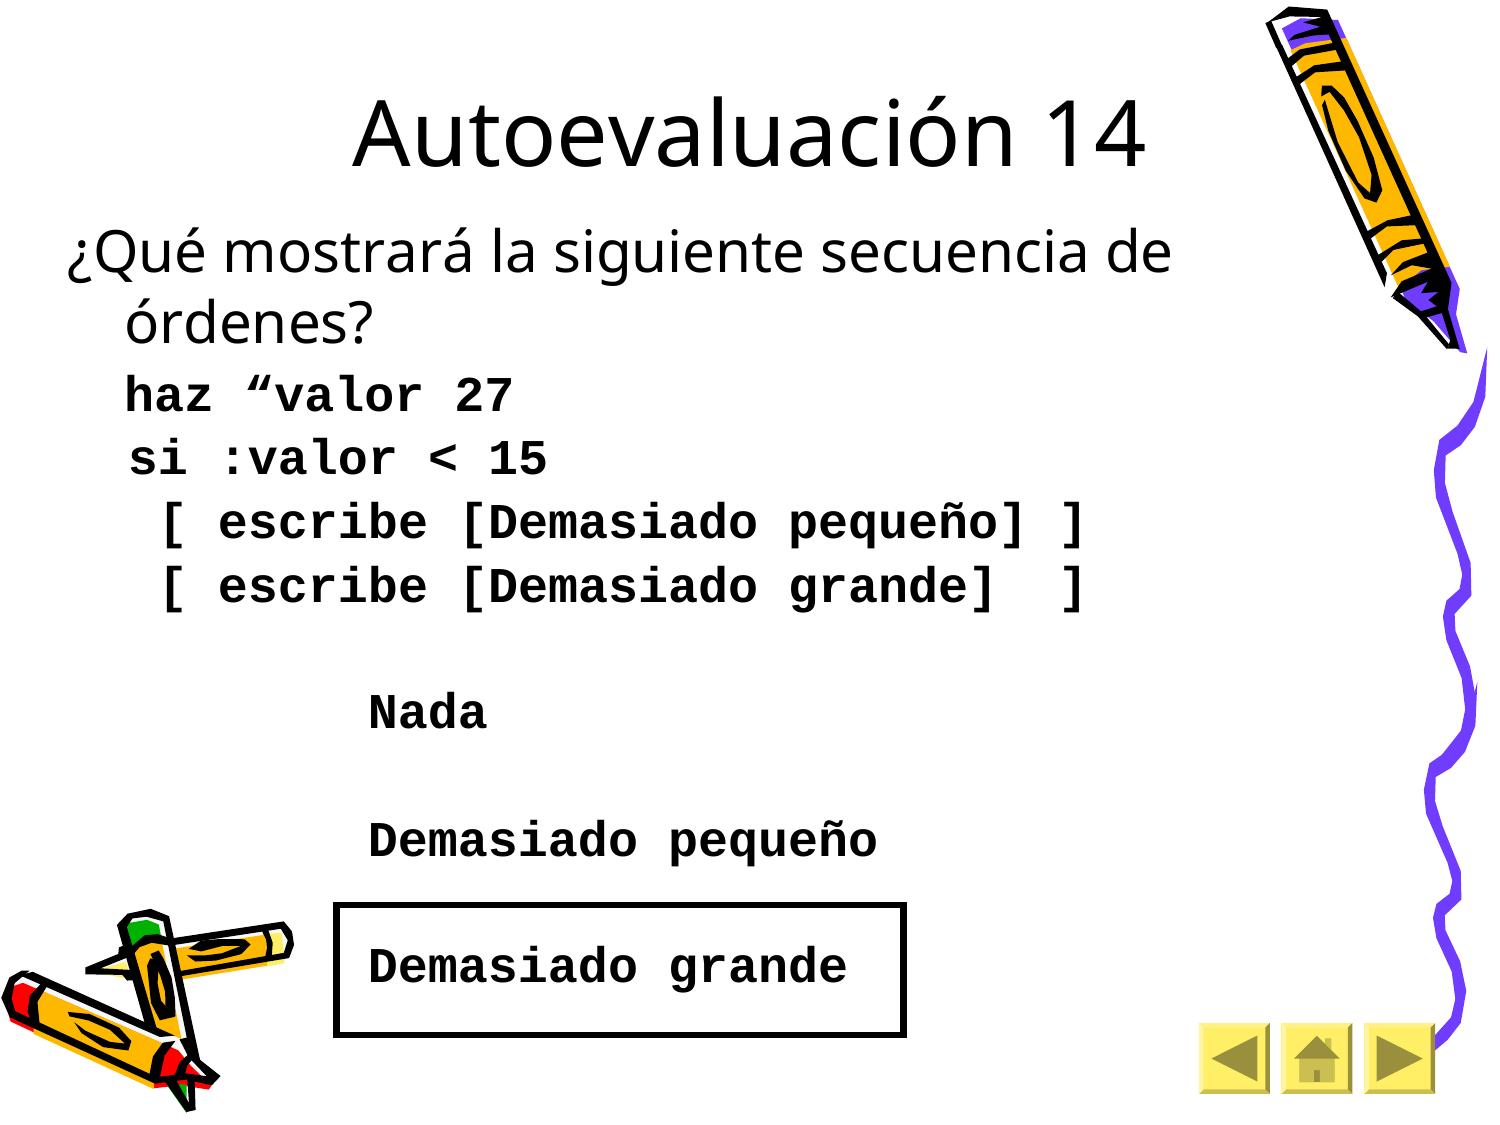

Autoevaluación 14
# ¿Qué mostrará la siguiente secuencia de órdenes?
	haz “valor 27
 si :valor < 15
 [ escribe [Demasiado pequeño] ]
 [ escribe [Demasiado grande] ]
			Nada
			Demasiado pequeño
			Demasiado grande